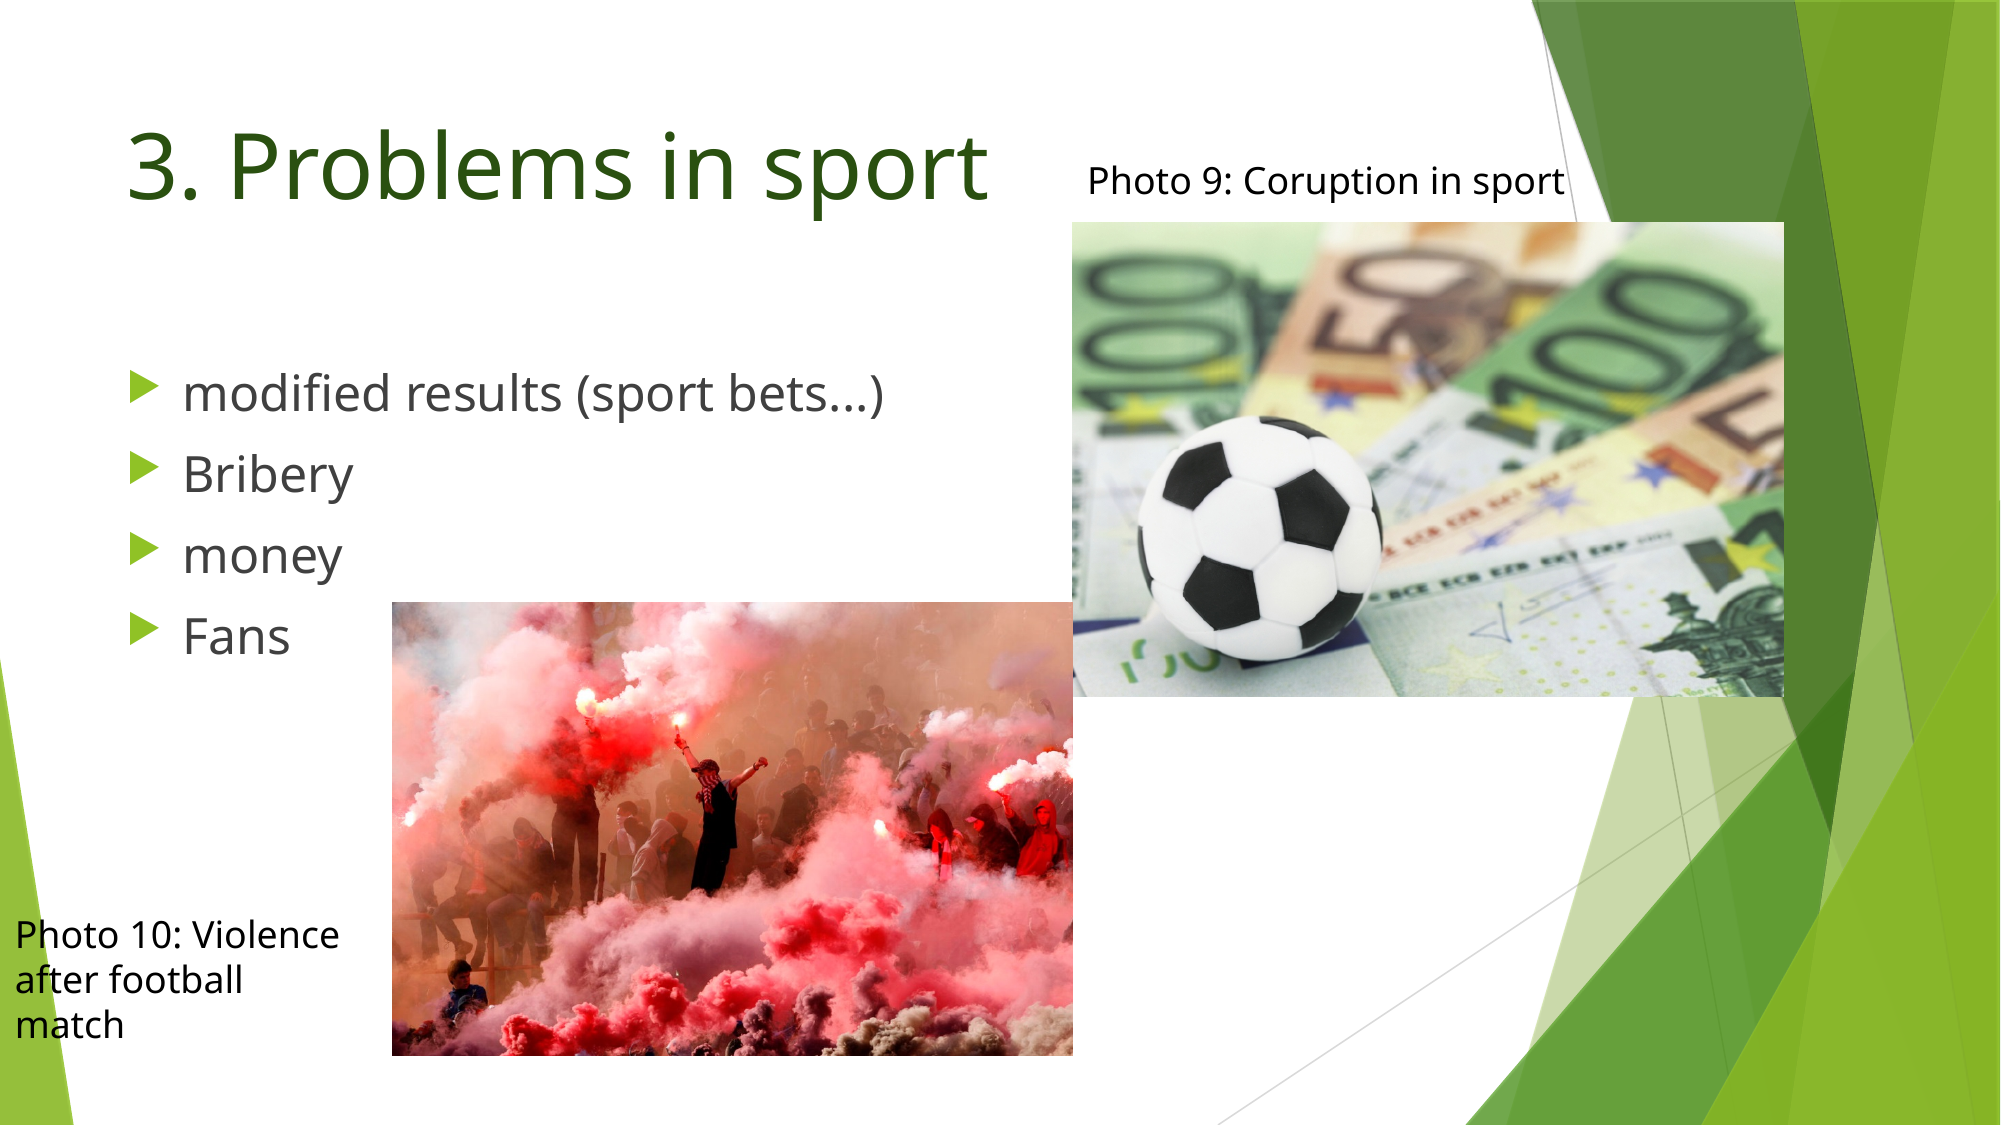

# 3. Problems in sport
Photo 9: Coruption in sport
modified results (sport bets...)
Bribery
money
Fans
Photo 10: Violence after football match